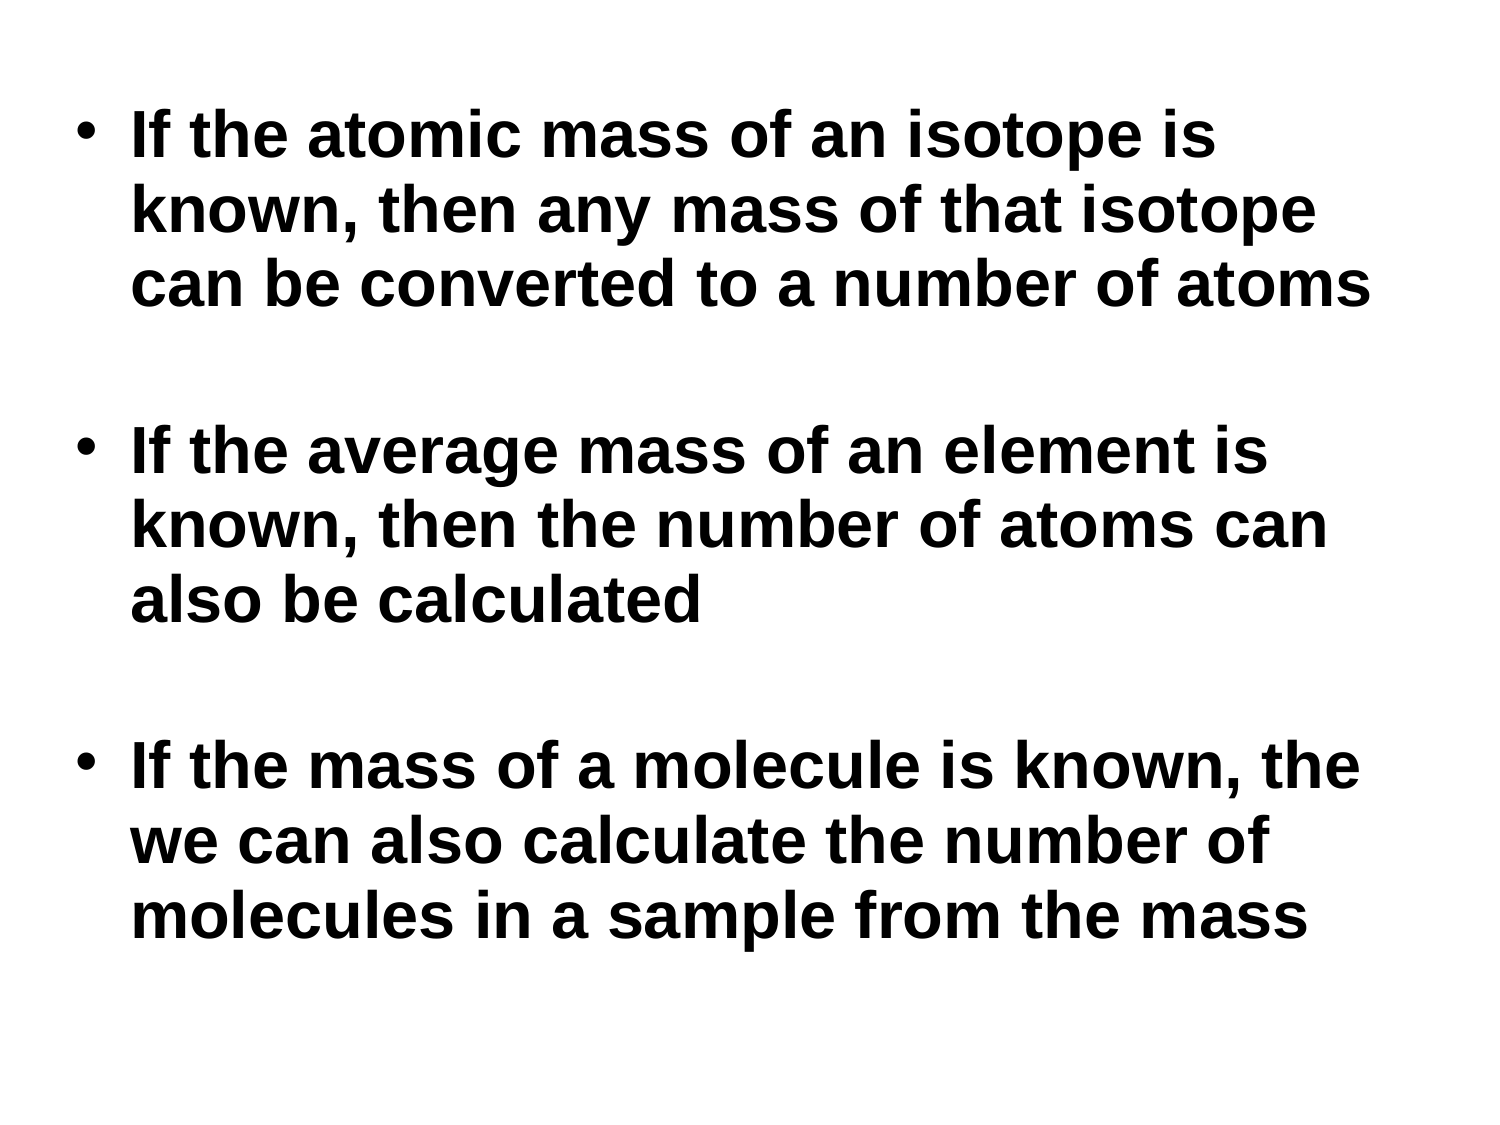

If the atomic mass of an isotope is known, then any mass of that isotope can be converted to a number of atoms
If the average mass of an element is known, then the number of atoms can also be calculated
If the mass of a molecule is known, the we can also calculate the number of molecules in a sample from the mass